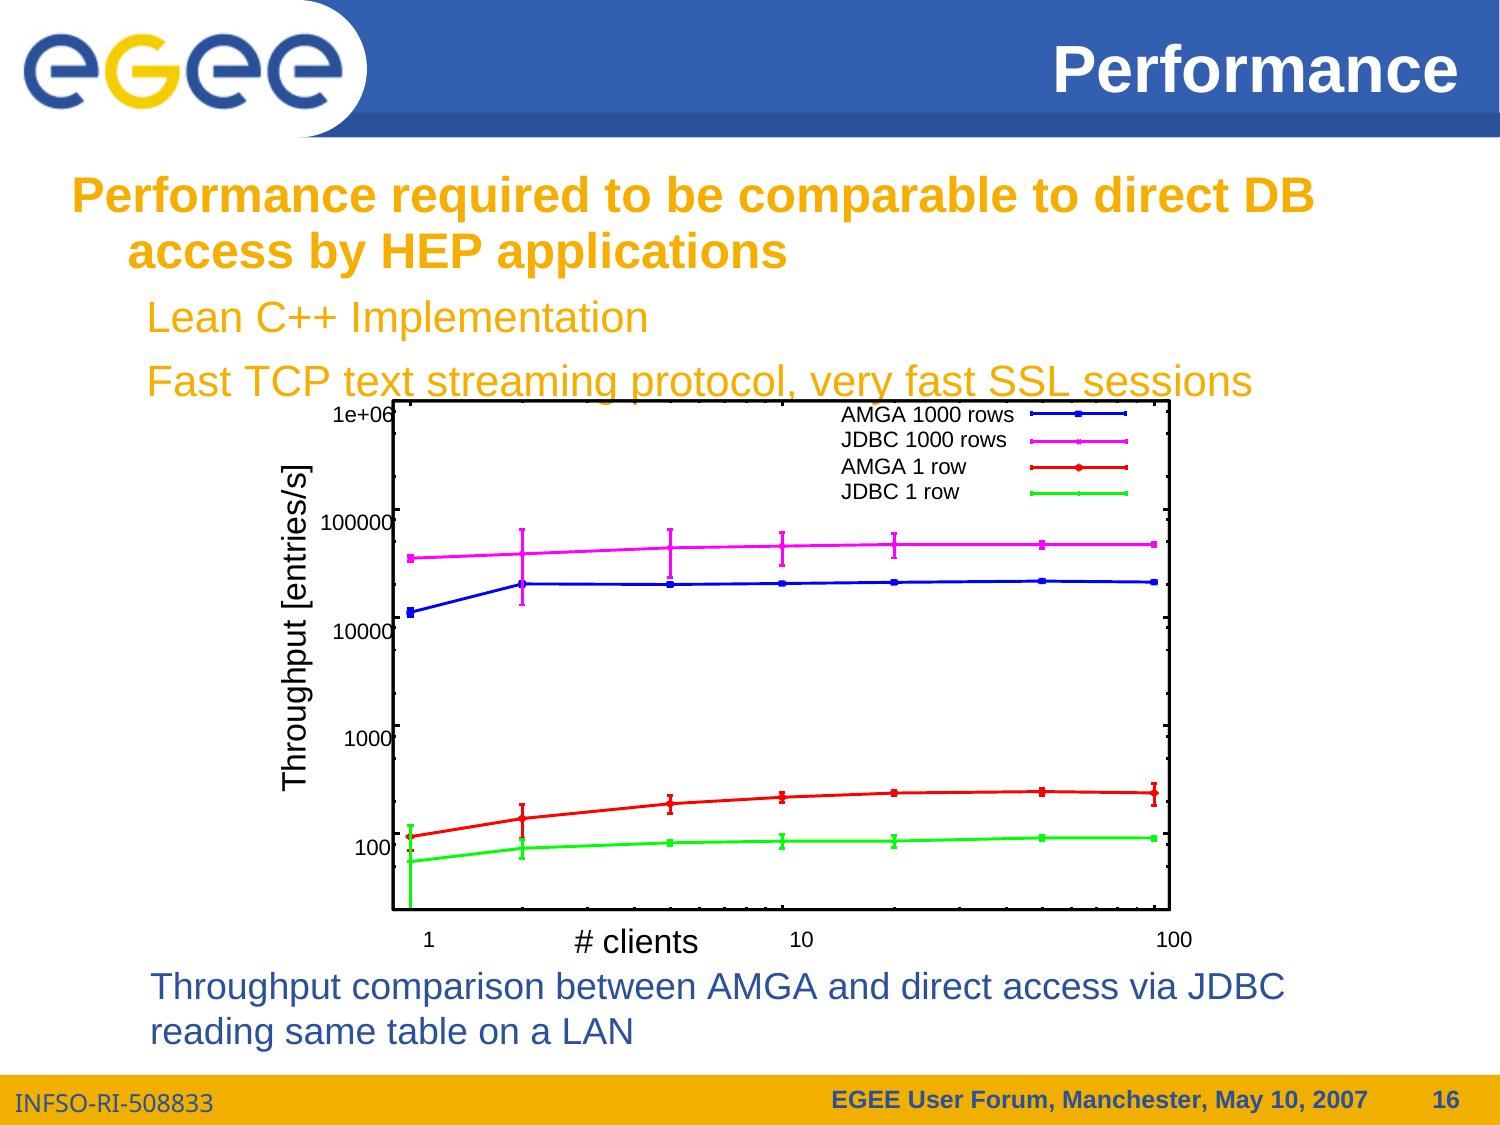

# Performance
Performance required to be comparable to direct DB access by HEP applications
Lean C++ Implementation
Fast TCP text streaming protocol, very fast SSL sessions
1e+06
AMGA 1000 rows
JDBC 1000 rows
AMGA 1 row
JDBC 1 row
100000
Throughput [entries/s]
10000
1000
100
# clients
1
10
100
Throughput comparison between AMGA and direct access via JDBC reading same table on a LAN